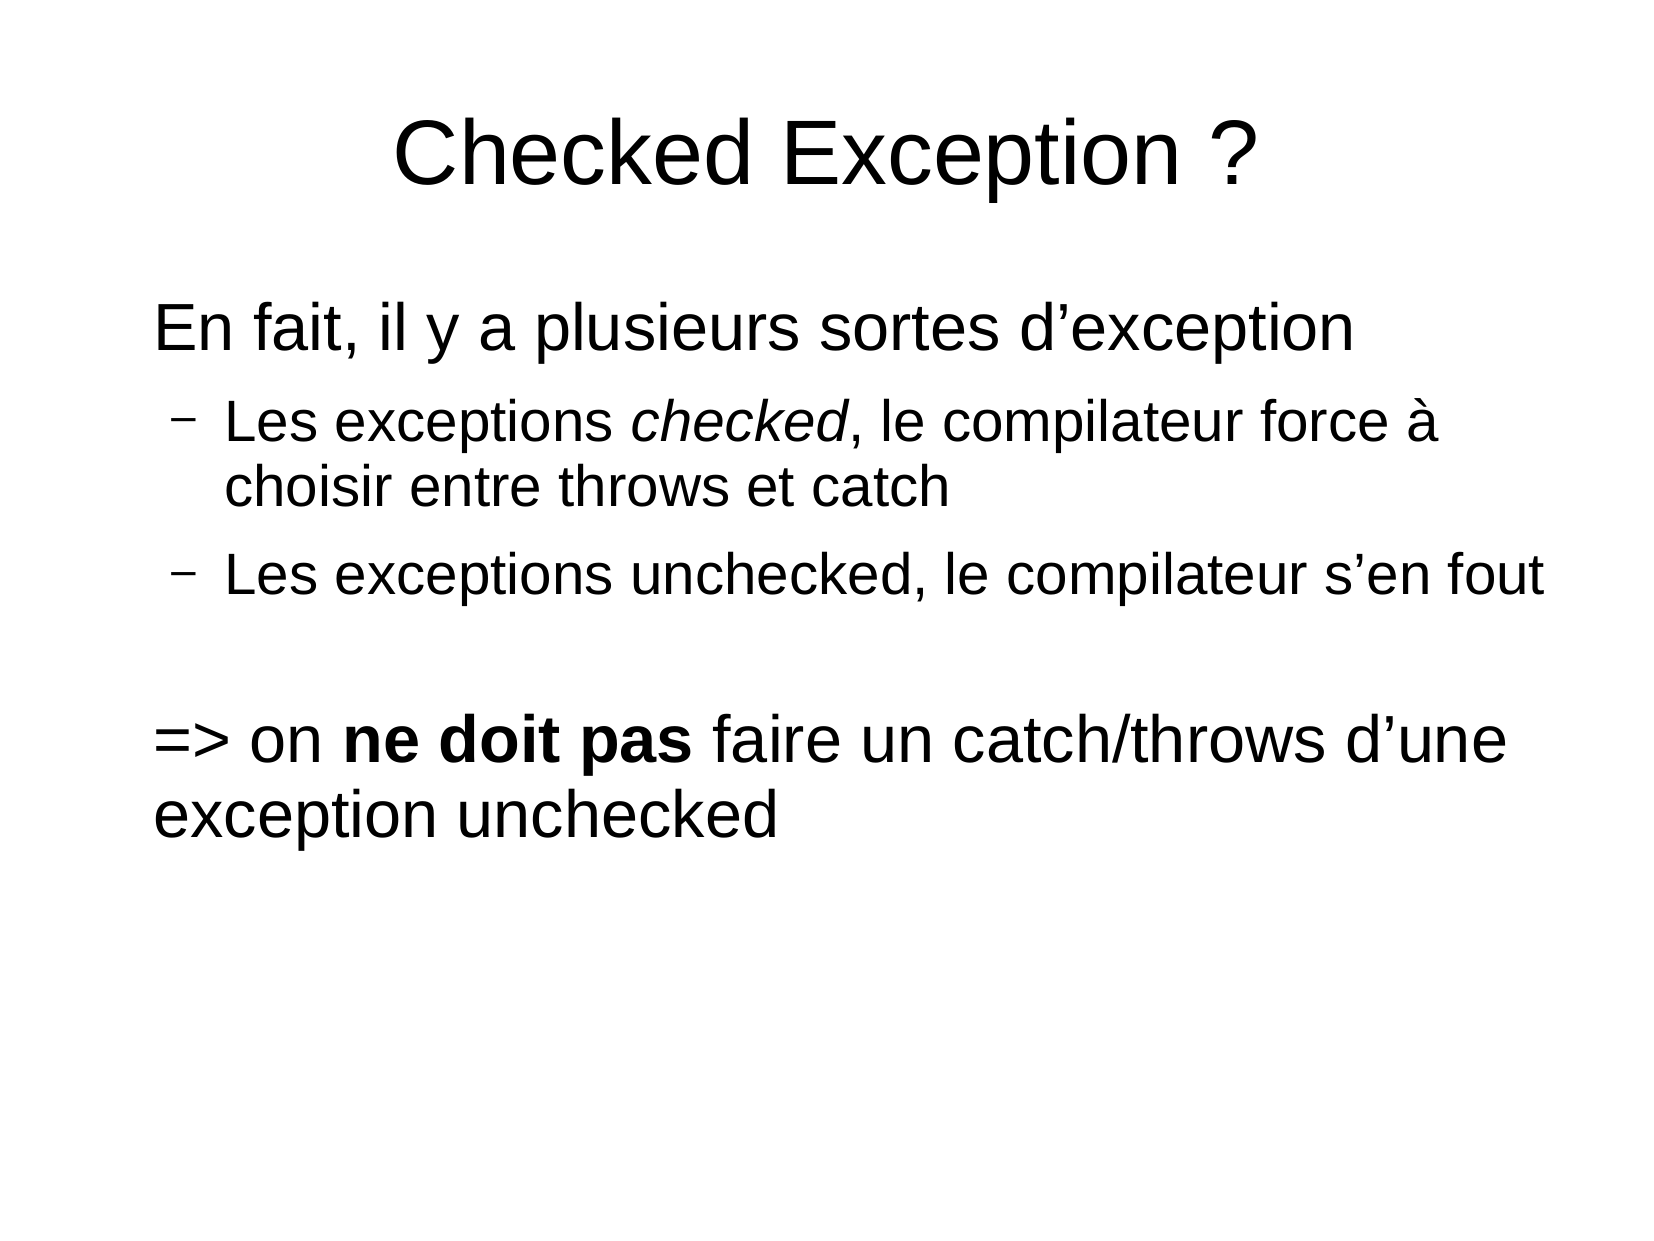

# Checked Exception ?
En fait, il y a plusieurs sortes d’exception
Les exceptions checked, le compilateur force à choisir entre throws et catch
Les exceptions unchecked, le compilateur s’en fout
=> on ne doit pas faire un catch/throws d’une exception unchecked